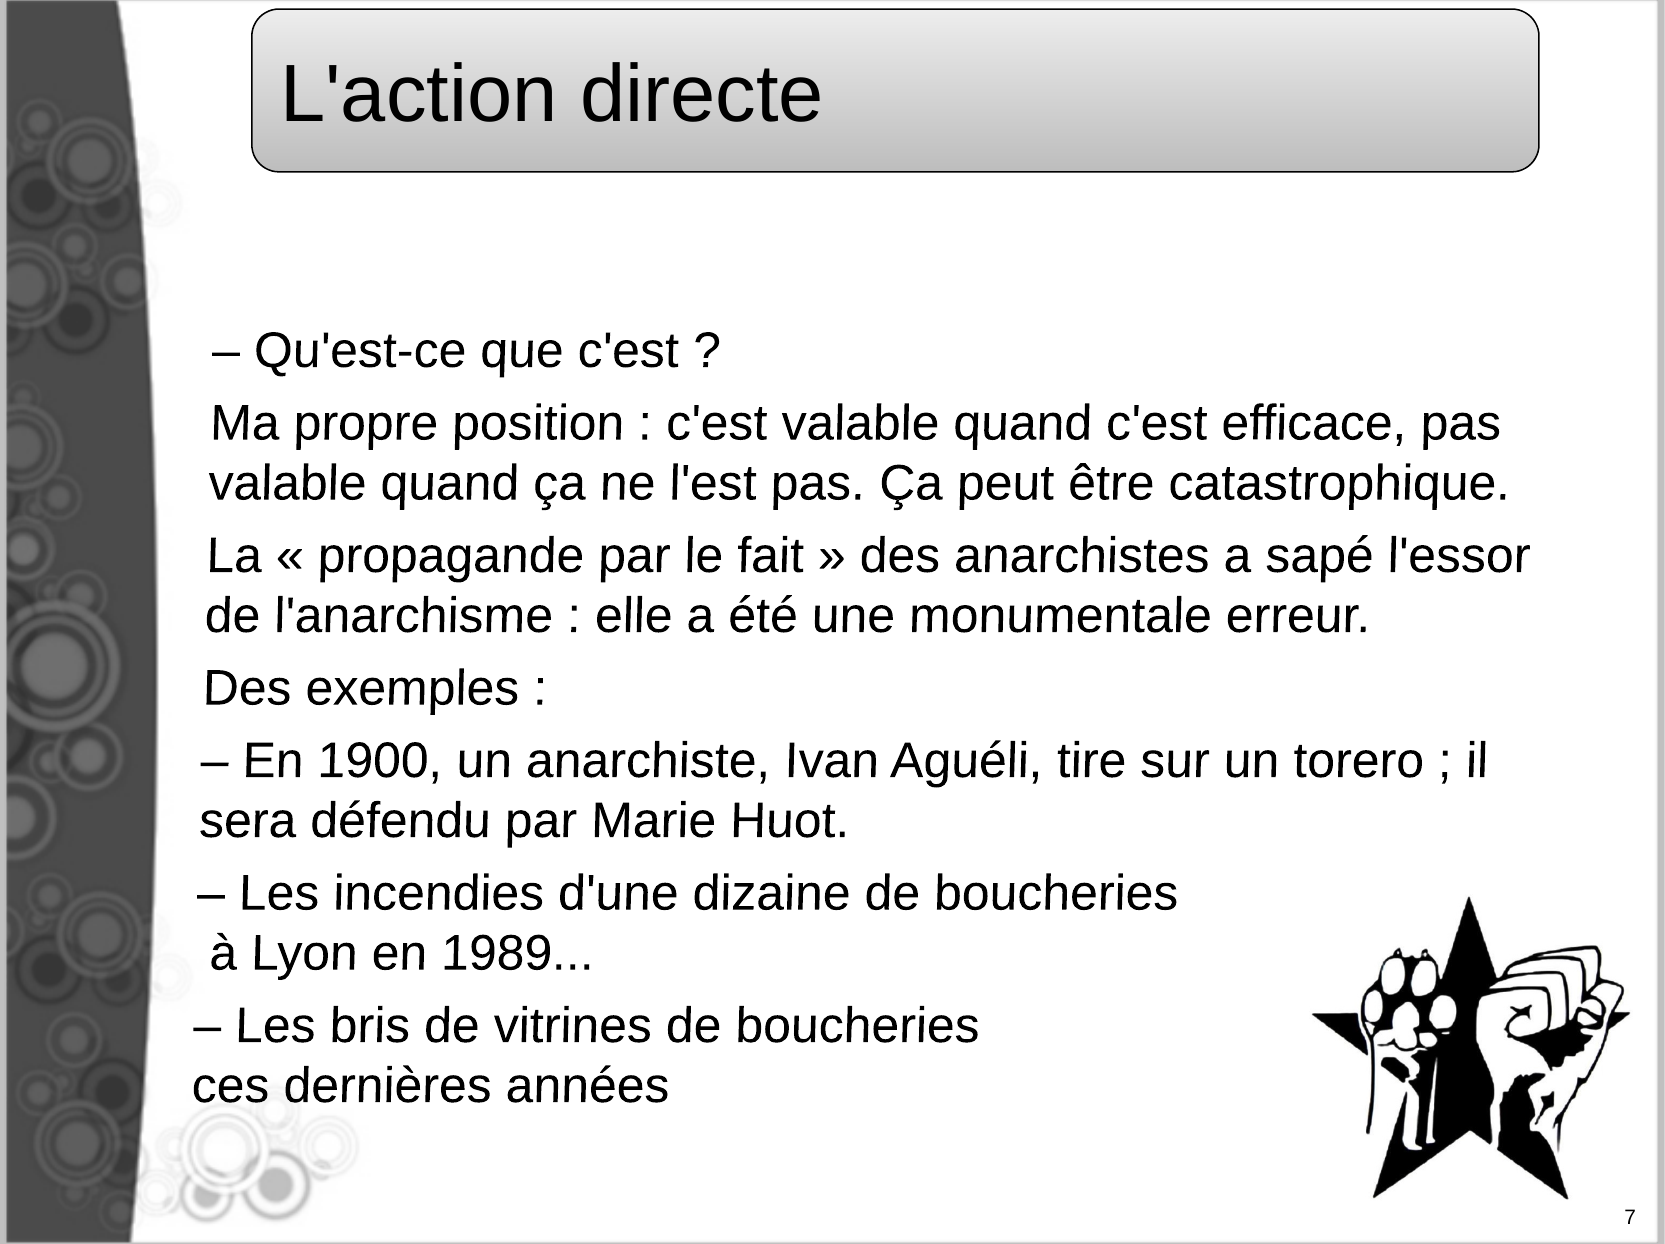

L'action directe
– Qu'est-ce que c'est ?
Ma propre position : c'est valable quand c'est efficace, pas valable quand ça ne l'est pas. Ça peut être catastrophique.
La « propagande par le fait » des anarchistes a sapé l'essor de l'anarchisme : elle a été une monumentale erreur.
Des exemples :
– En 1900, un anarchiste, Ivan Aguéli, tire sur un torero ; il sera défendu par Marie Huot.
– Les incendies d'une dizaine de boucheries
 à Lyon en 1989...
– Les bris de vitrines de boucheries
ces dernières années
7